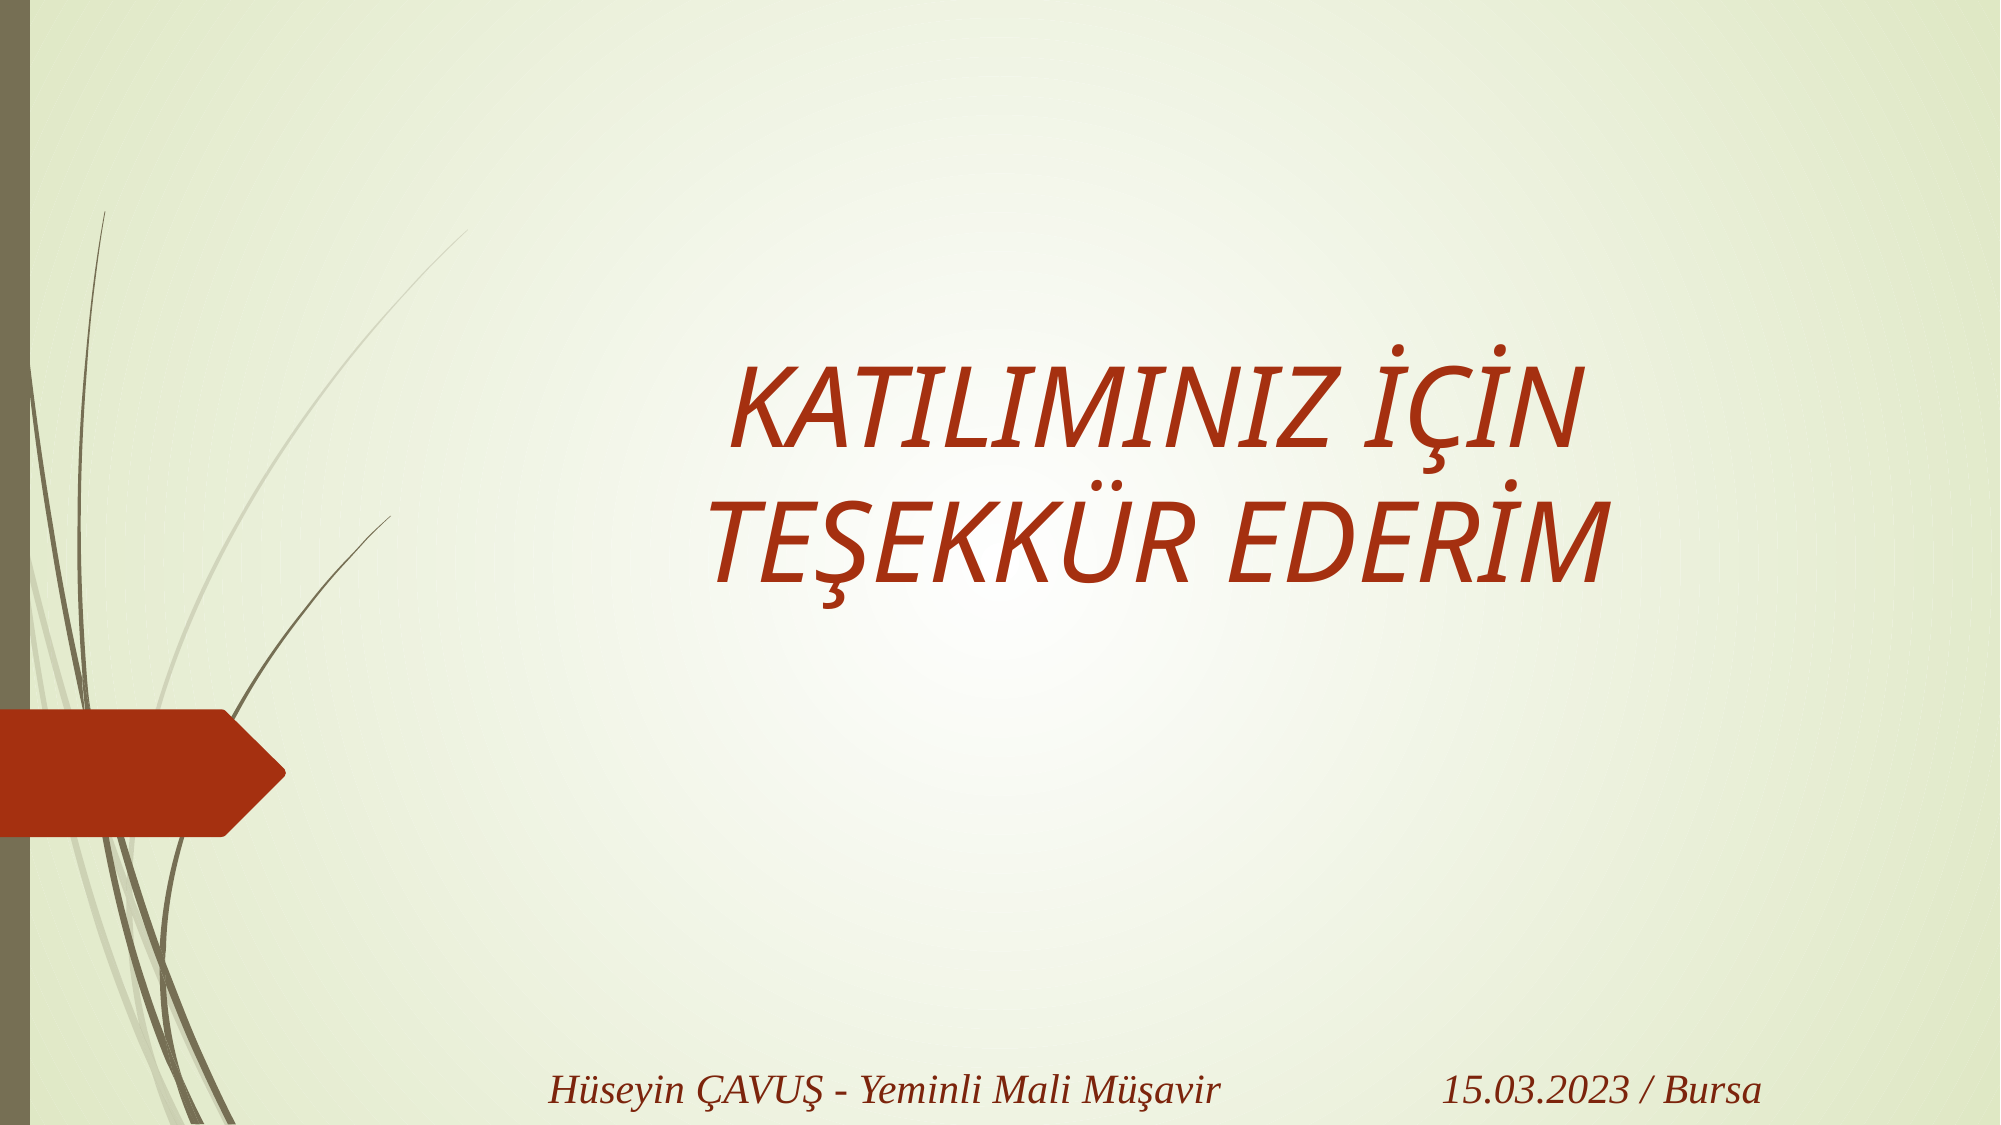

# KATILIMINIZ İÇİN TEŞEKKÜR EDERİM
Hüseyin ÇAVUŞ - Yeminli Mali Müşavir 15.03.2023 / Bursa